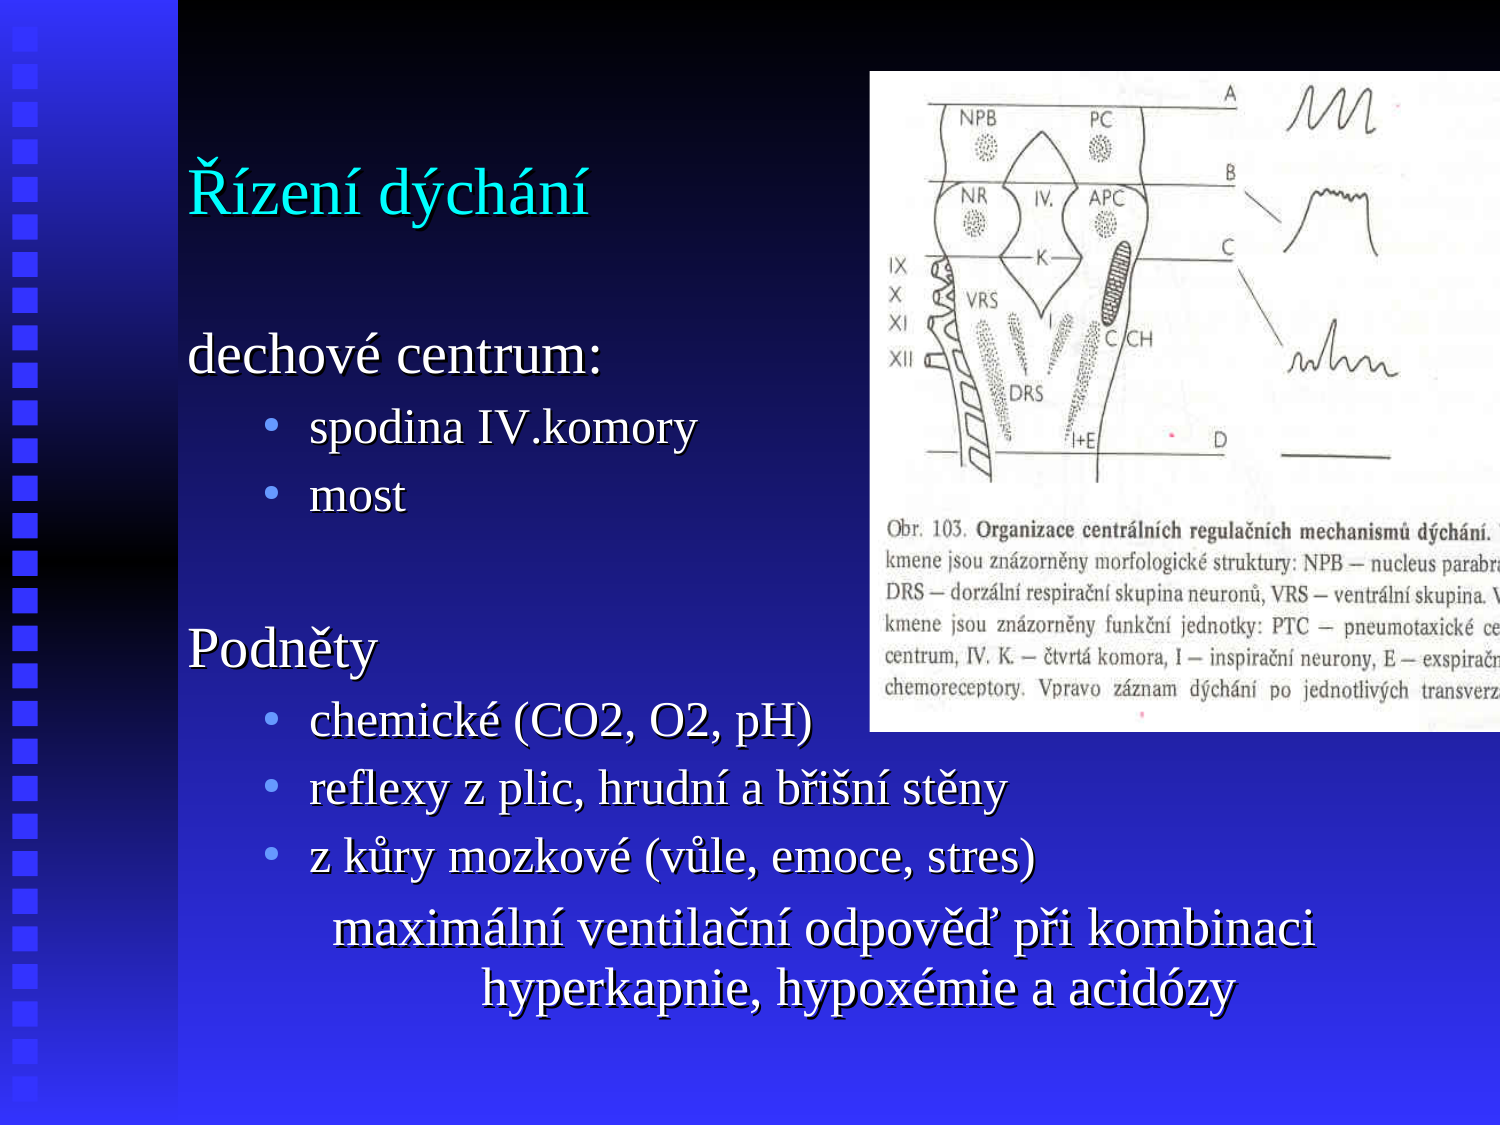

# Řízení dýchání
dechové centrum:
spodina IV.komory
most
Podněty
chemické (CO2, O2, pH)
reflexy z plic, hrudní a břišní stěny
z kůry mozkové (vůle, emoce, stres)
maximální ventilační odpověď při kombinaci
 hyperkapnie, hypoxémie a acidózy